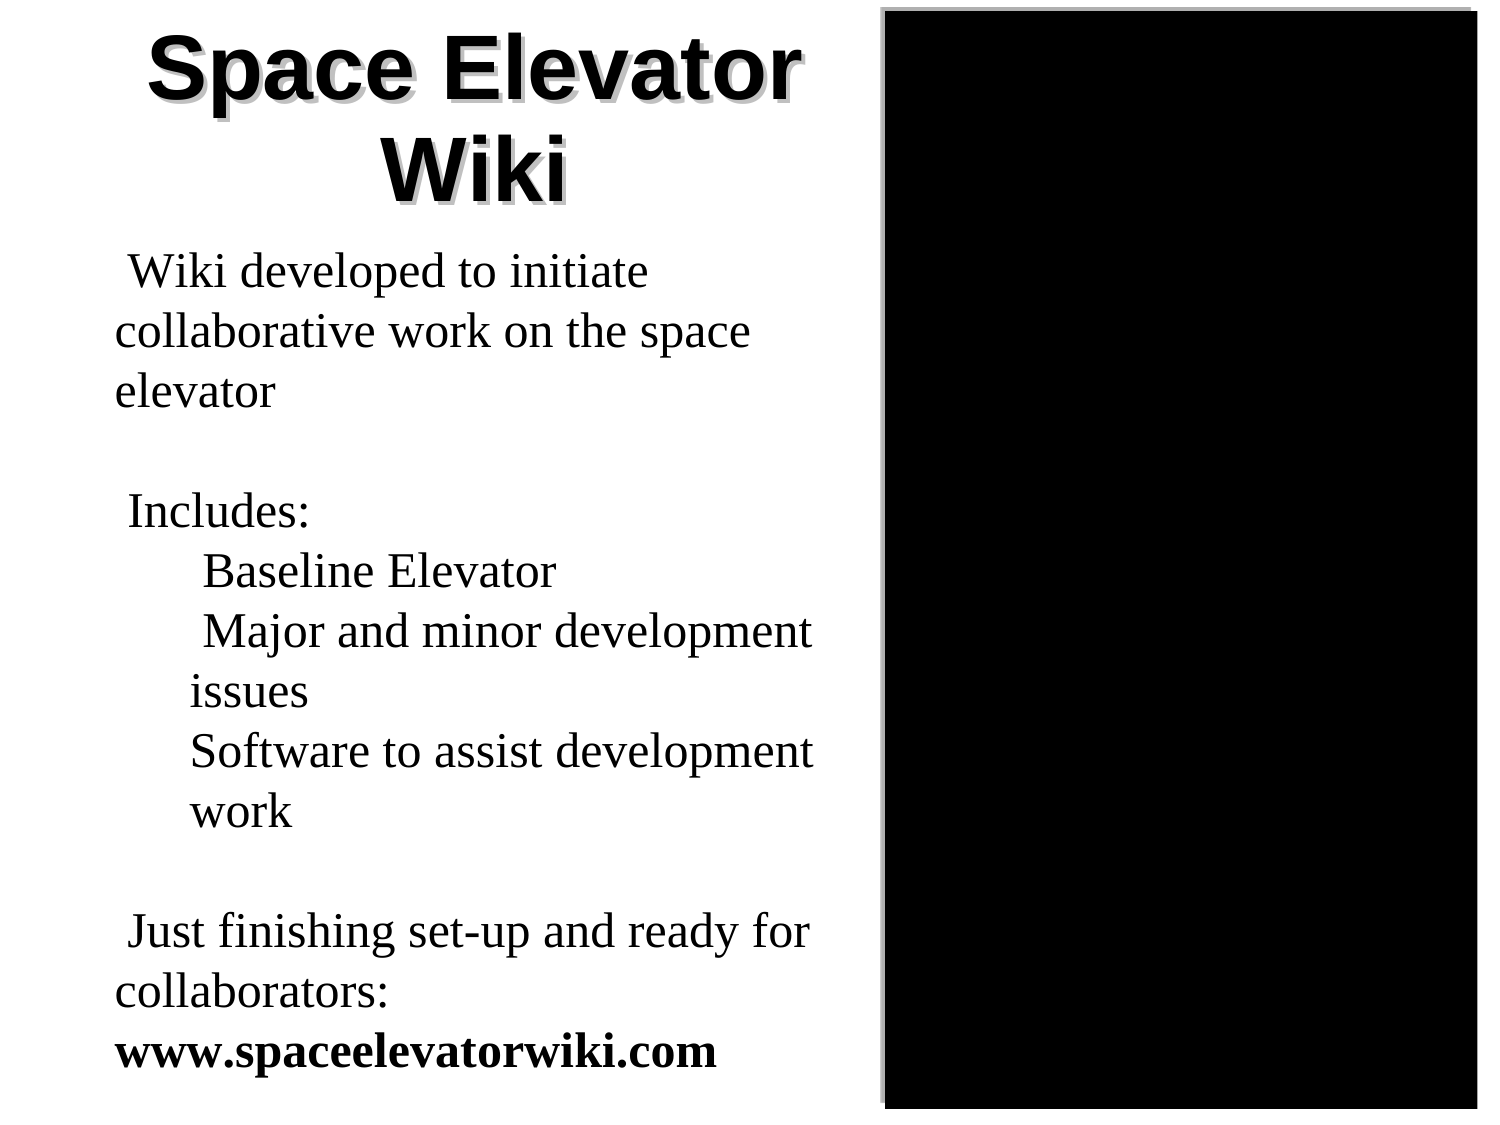

# Space Elevator Wiki
 Wiki developed to initiate collaborative work on the space elevator
 Includes:
 Baseline Elevator
 Major and minor development issues
Software to assist development work
 Just finishing set-up and ready for collaborators: 	www.spaceelevatorwiki.com